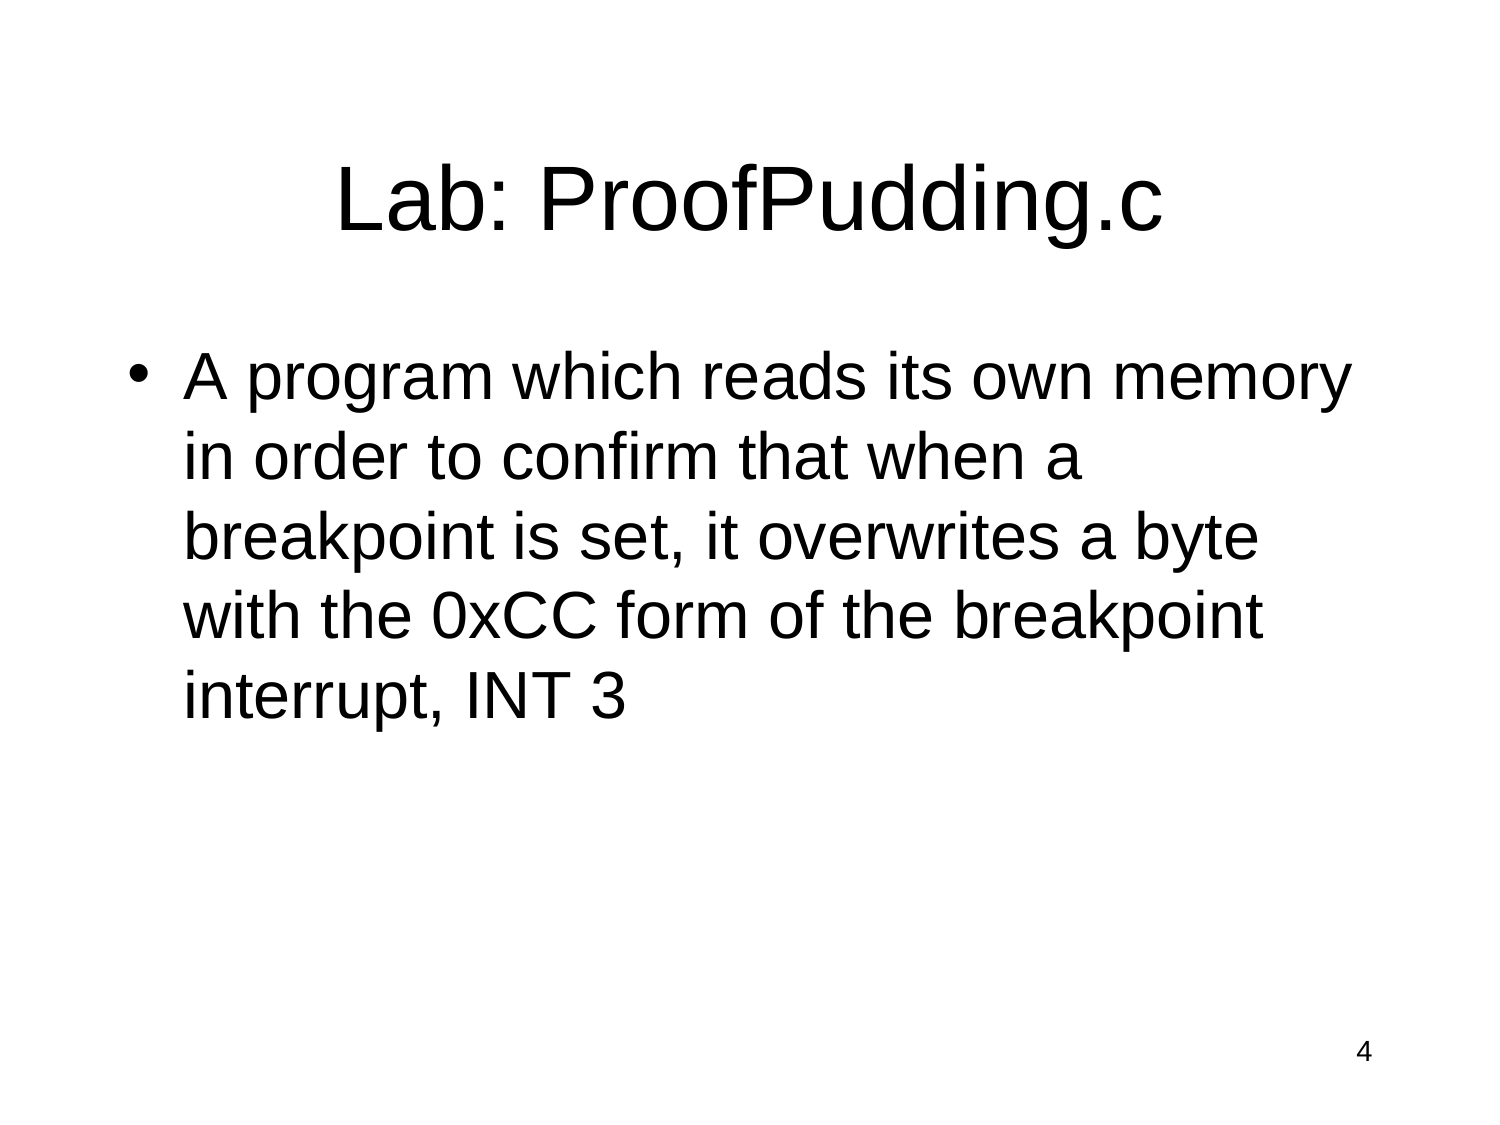

# Lab: ProofPudding.c
A program which reads its own memory in order to confirm that when a breakpoint is set, it overwrites a byte with the 0xCC form of the breakpoint interrupt, INT 3